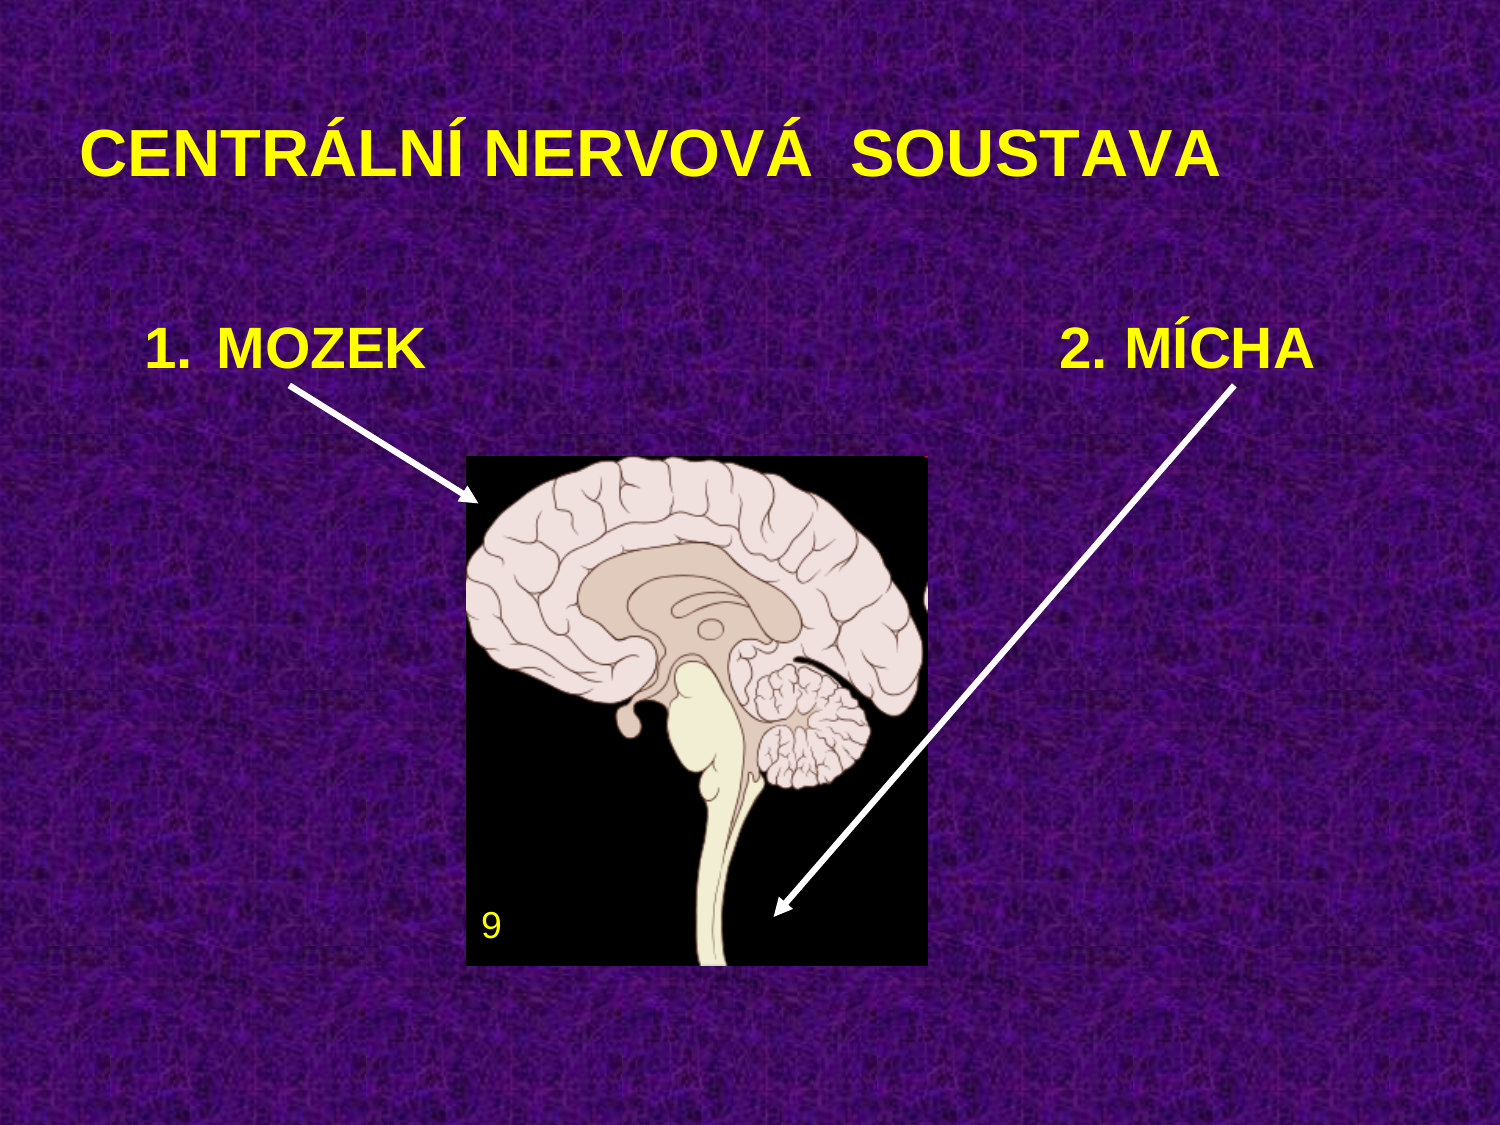

CENTRÁLNÍ NERVOVÁ SOUSTAVA
 MOZEK 2. MÍCHA
9